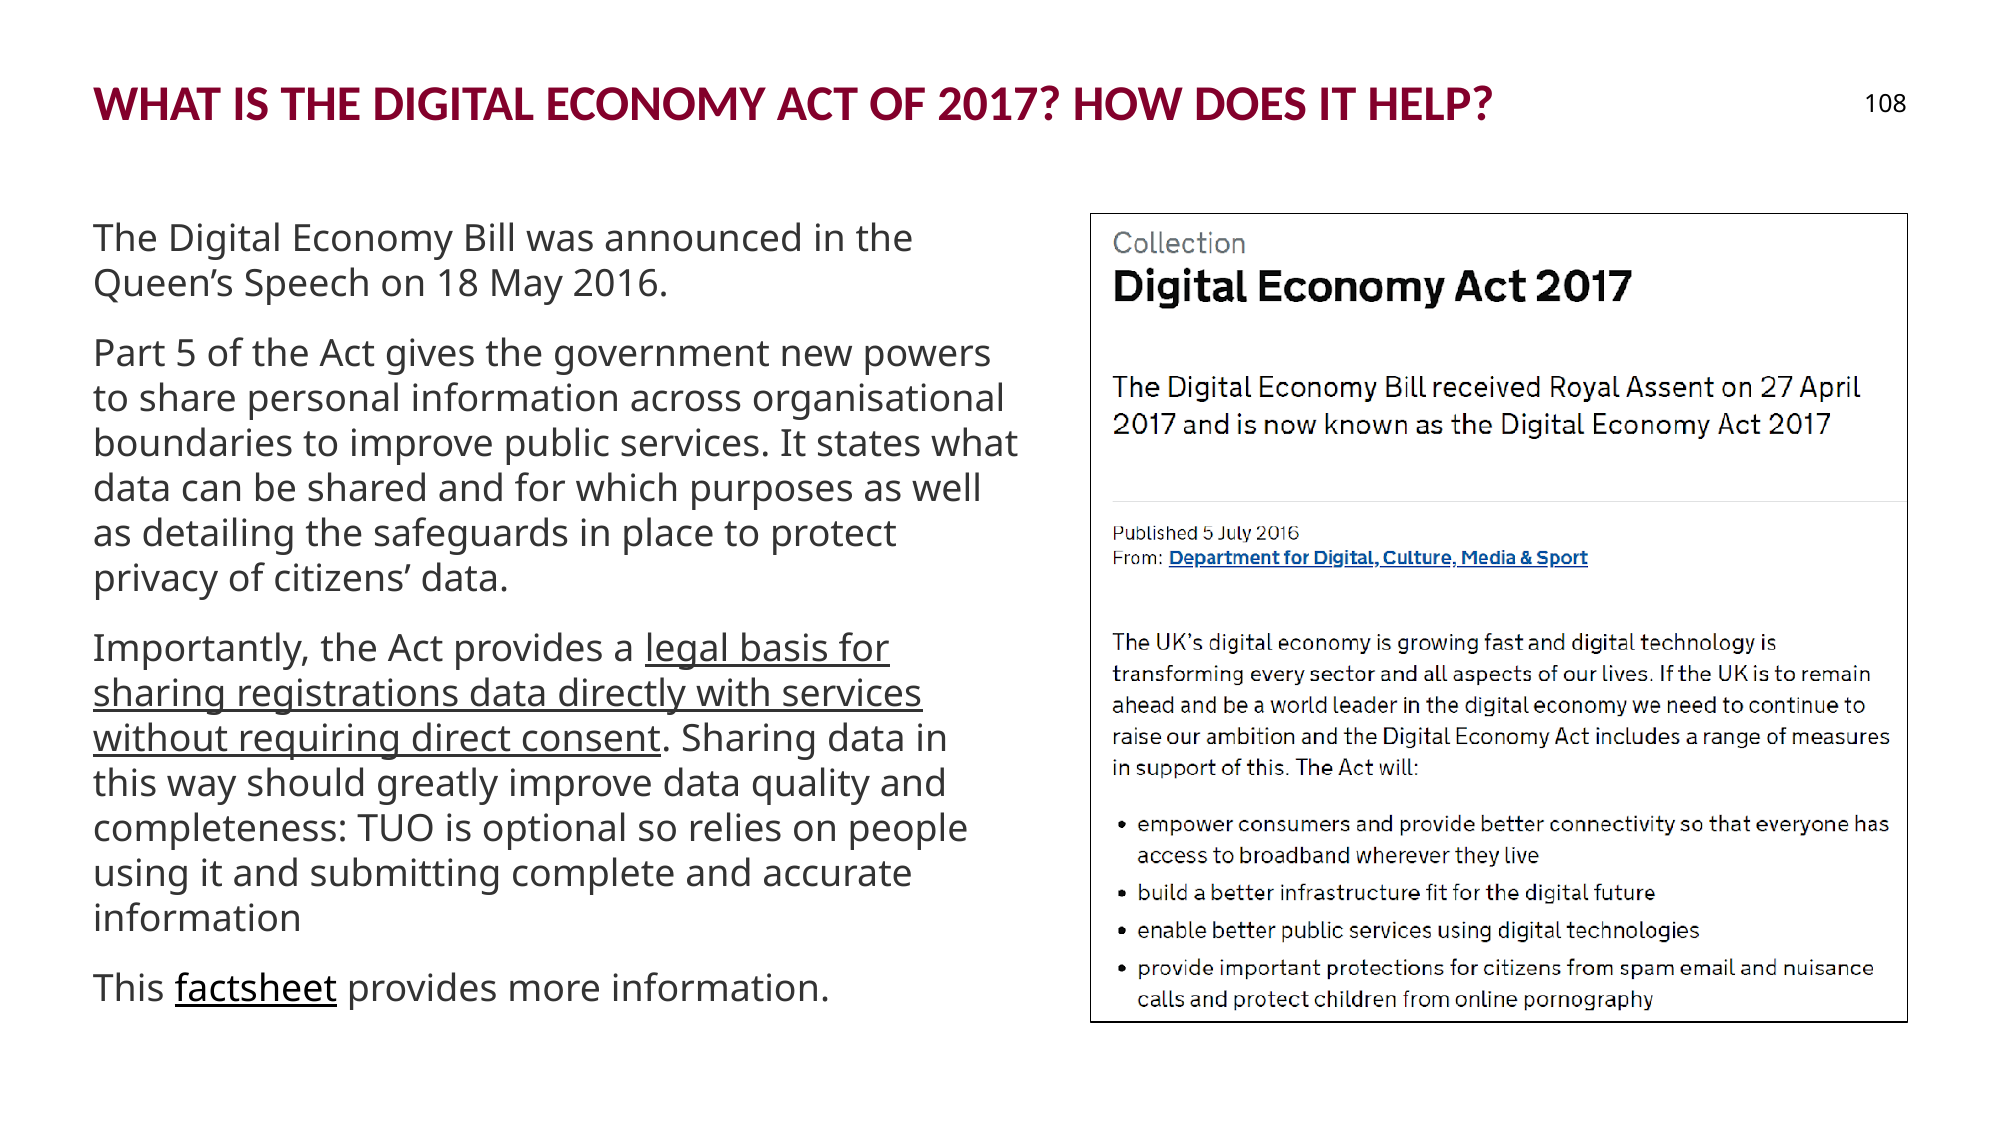

# WHAT IS THE DIGITAL ECONOMY ACT OF 2017? HOW DOES IT HELP?
The Digital Economy Bill was announced in the Queen’s Speech on 18 May 2016.
Part 5 of the Act gives the government new powers to share personal information across organisational boundaries to improve public services. It states what data can be shared and for which purposes as well as detailing the safeguards in place to protect privacy of citizens’ data.
Importantly, the Act provides a legal basis for sharing registrations data directly with services without requiring direct consent. Sharing data in this way should greatly improve data quality and completeness: TUO is optional so relies on people using it and submitting complete and accurate information
This factsheet provides more information.